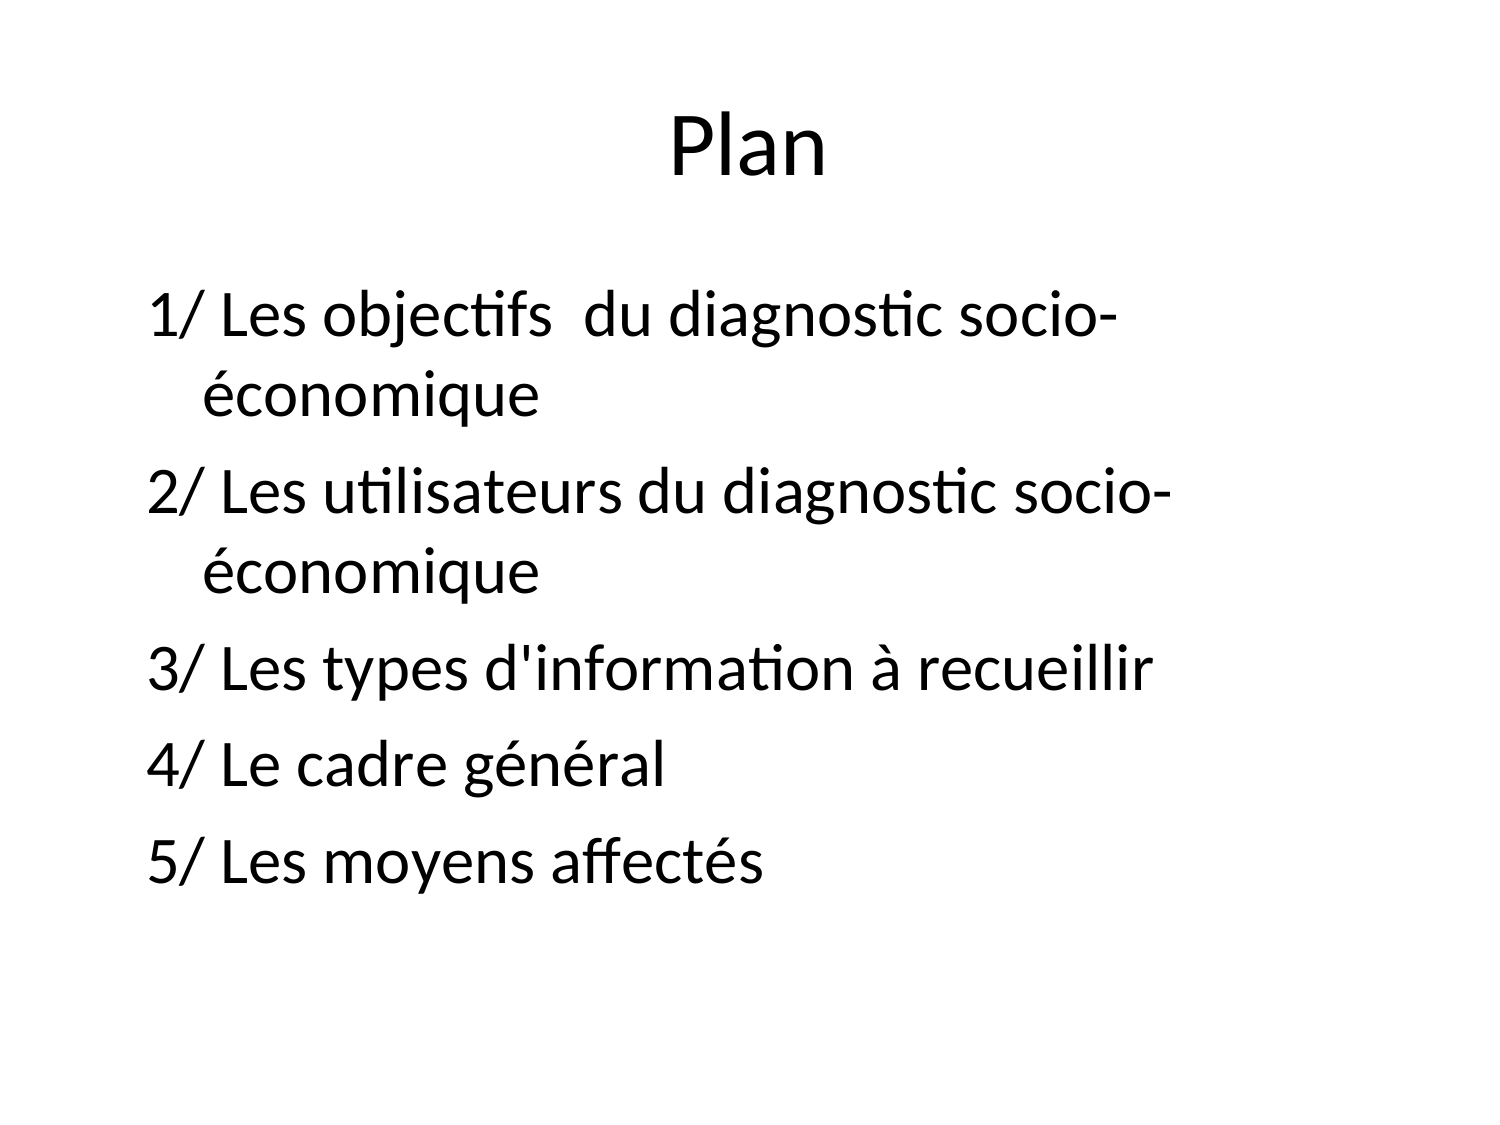

# Plan
1/ Les objectifs du diagnostic socio-économique
2/ Les utilisateurs du diagnostic socio-économique
3/ Les types d'information à recueillir
4/ Le cadre général
5/ Les moyens affectés